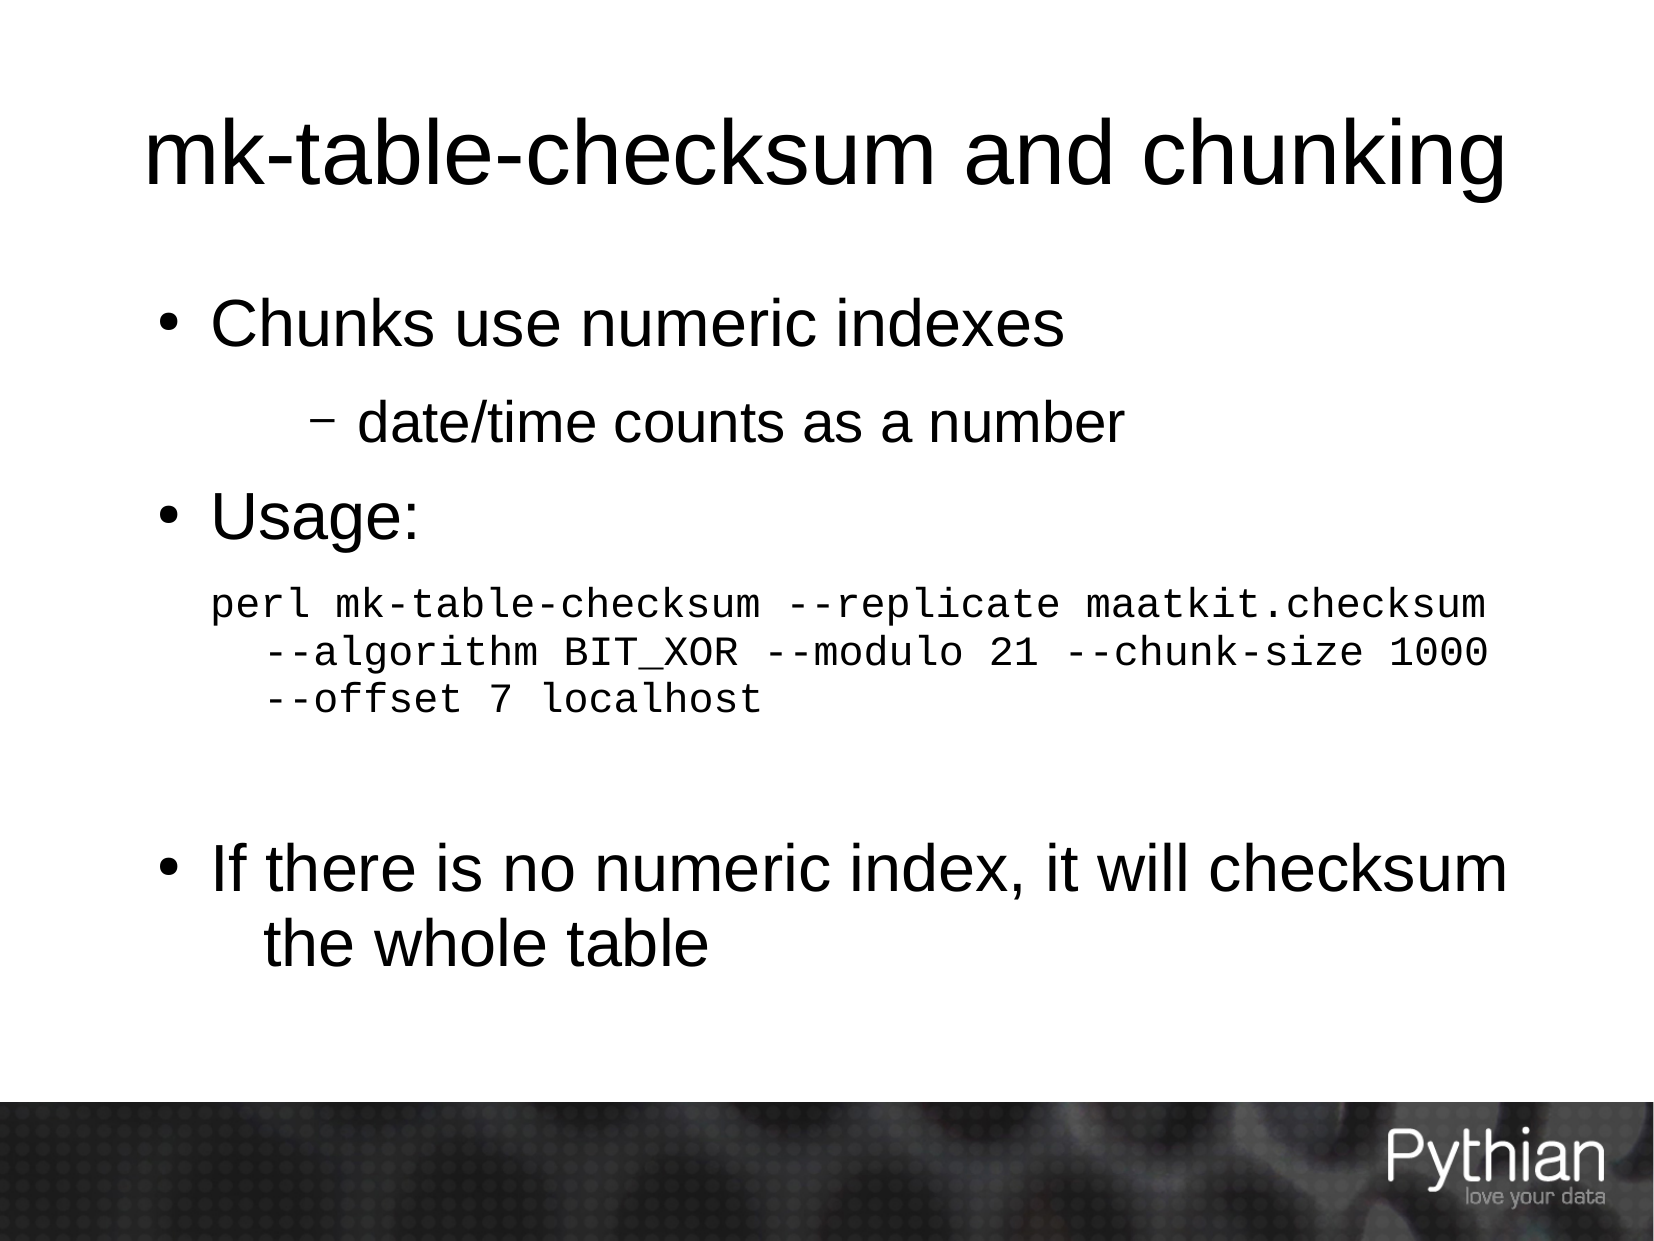

# mk-table-checksum and chunking
Chunks use numeric indexes
date/time counts as a number
Usage:
perl mk-table-checksum --replicate maatkit.checksum --algorithm BIT_XOR --modulo 21 --chunk-size 1000 --offset 7 localhost
If there is no numeric index, it will checksum the whole table